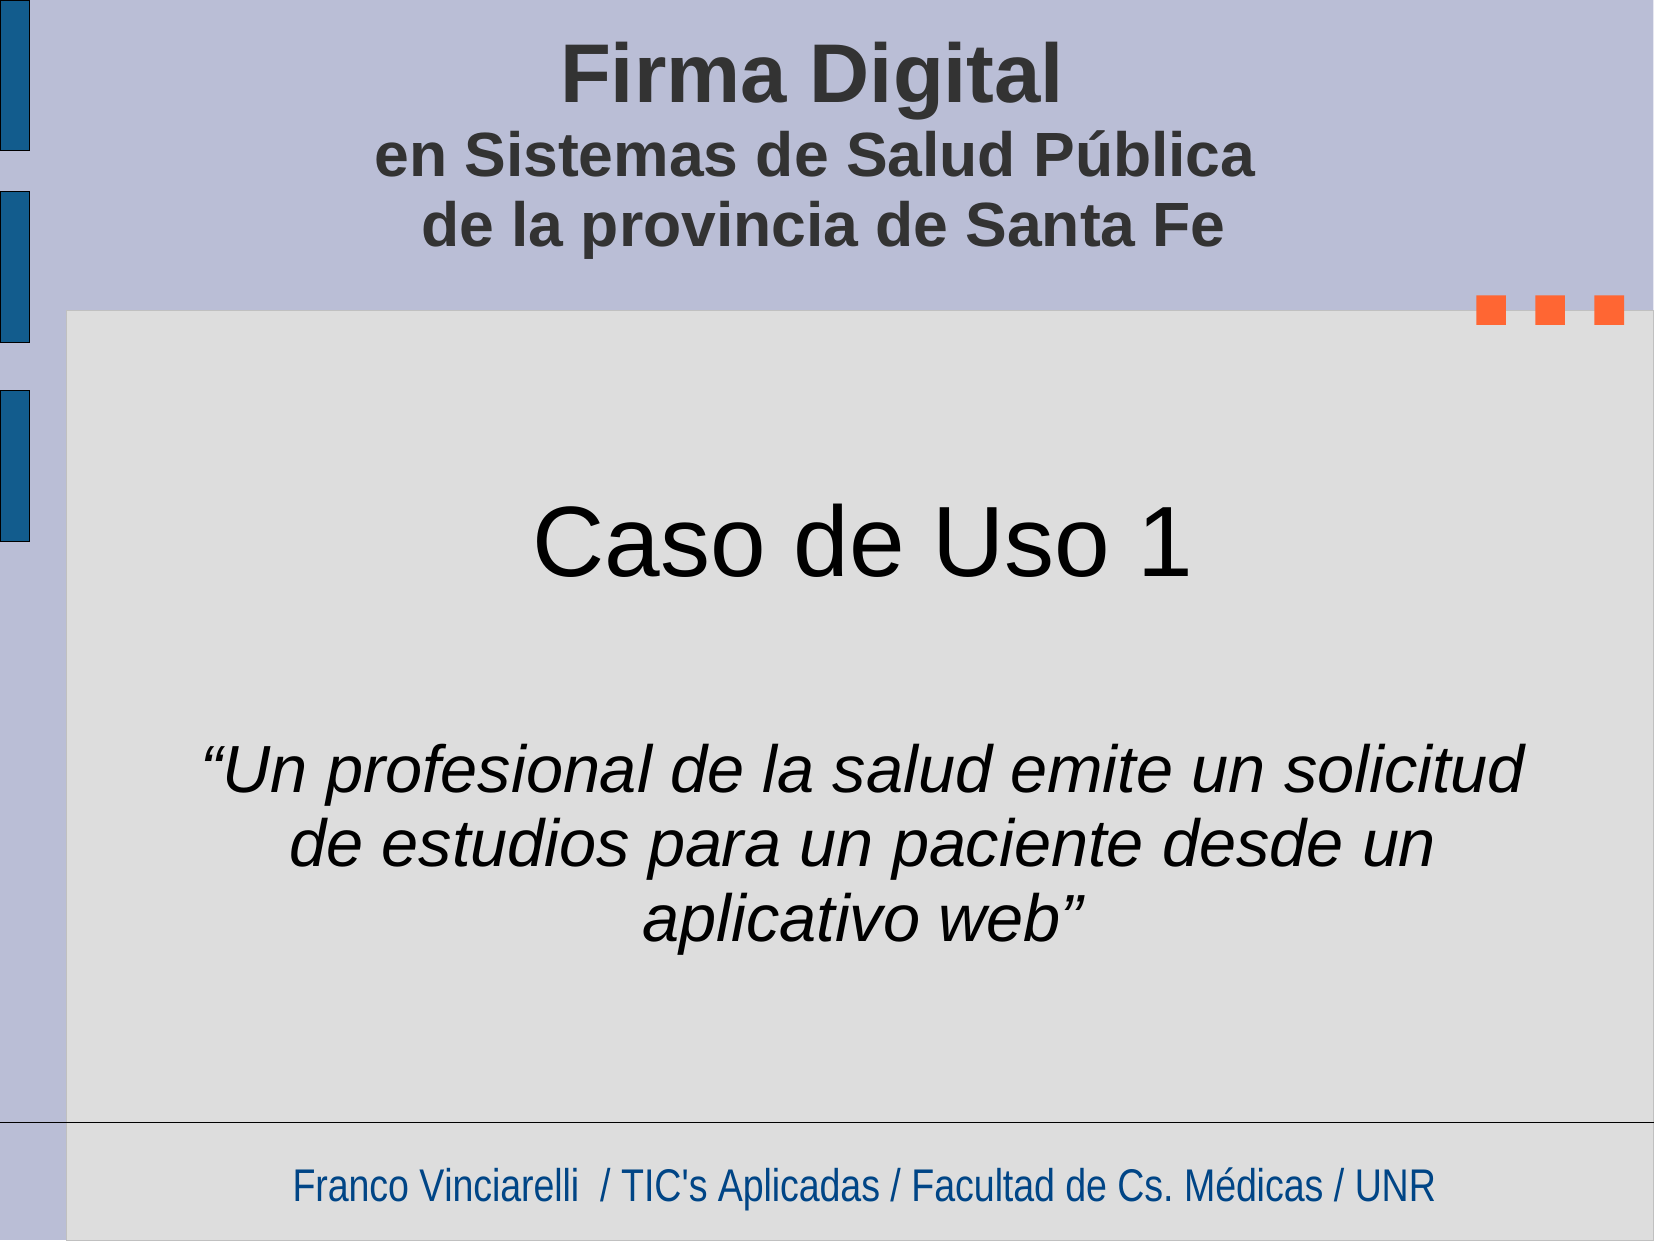

# Firma Digital en Sistemas de Salud Pública de la provincia de Santa Fe
Caso de Uso 1
“Un profesional de la salud emite un solicitud de estudios para un paciente desde un aplicativo web”
Franco Vinciarelli / TIC's Aplicadas / Facultad de Cs. Médicas / UNR